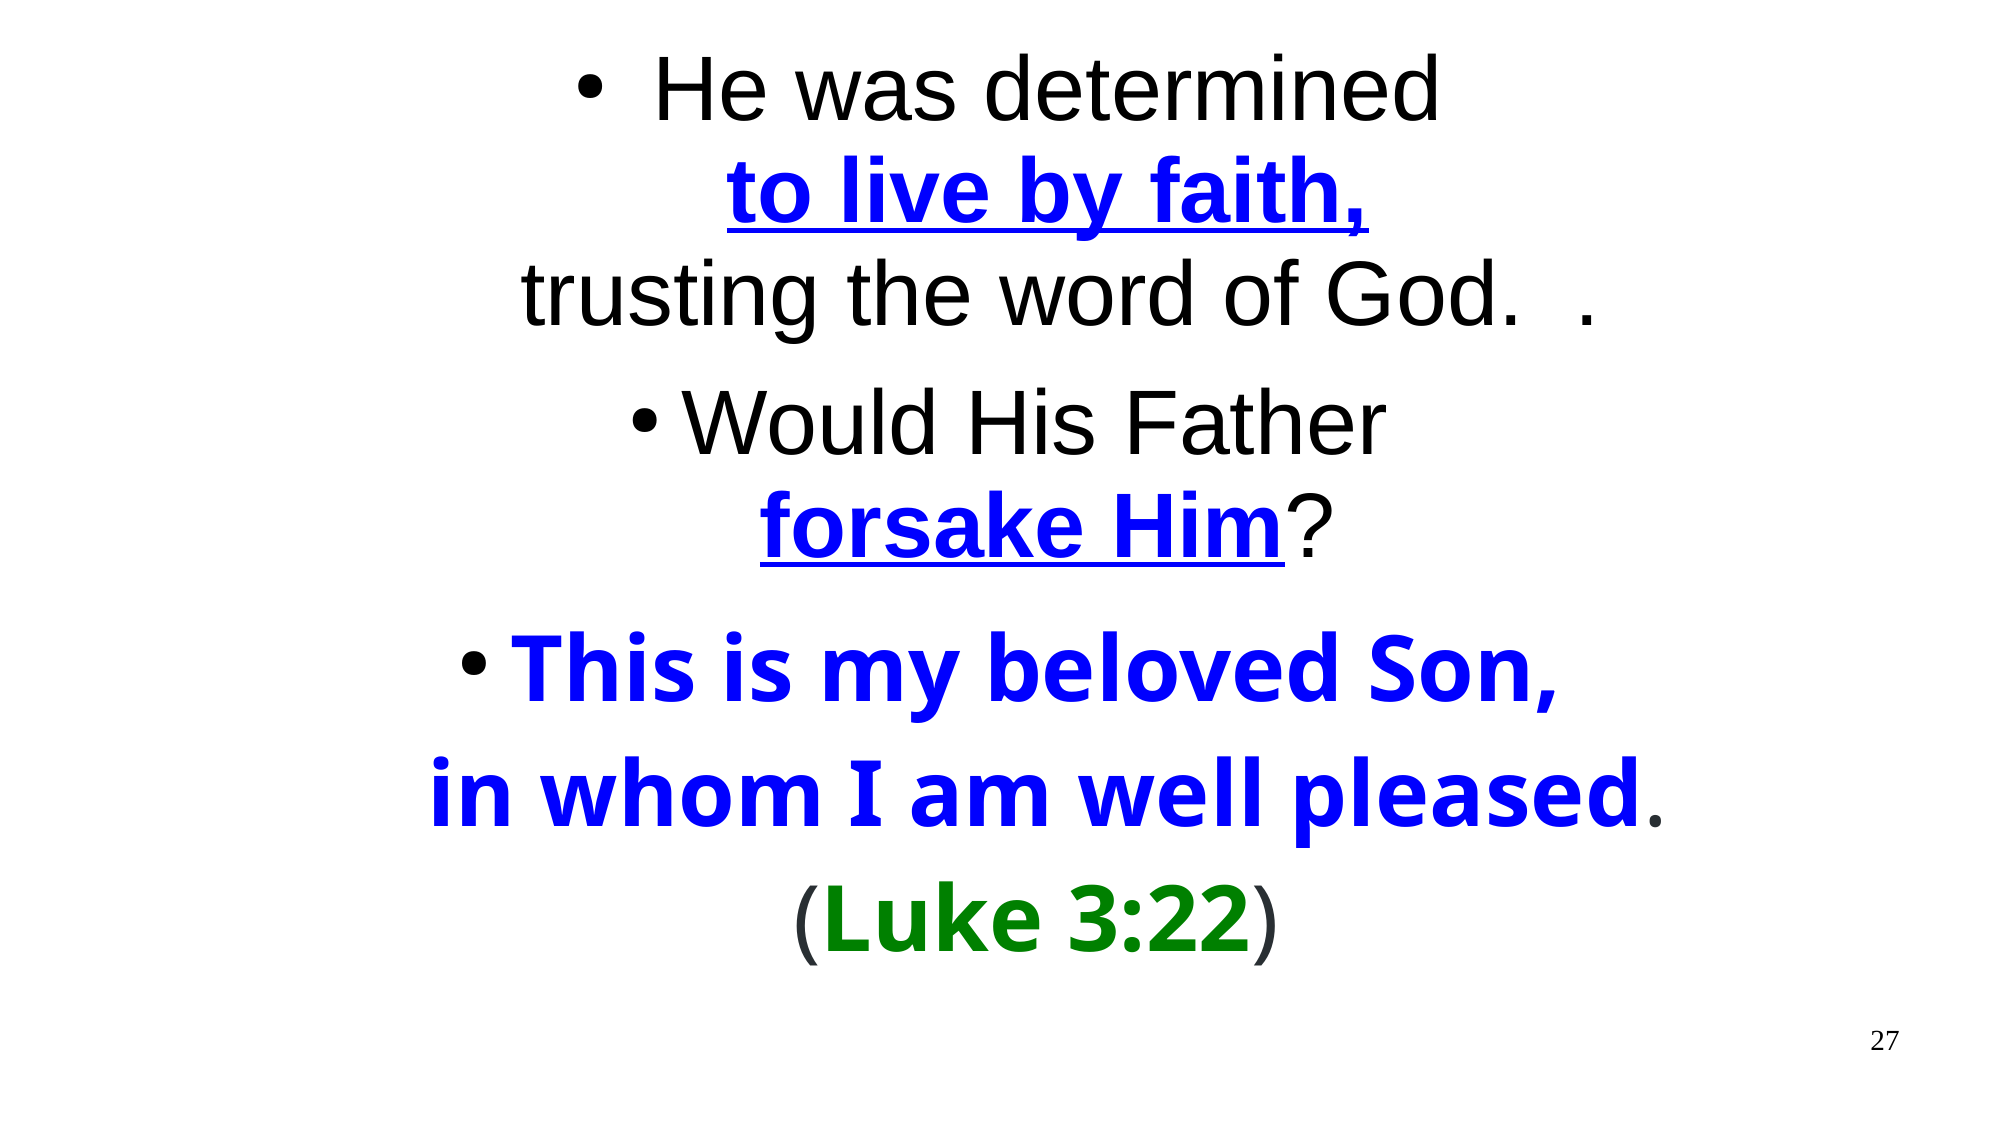

# He was determined to live by faith, trusting the word of God. .
Would His Father
forsake Him?
This is my beloved Son,
in whom I am well pleased.
(Luke 3:22)
27